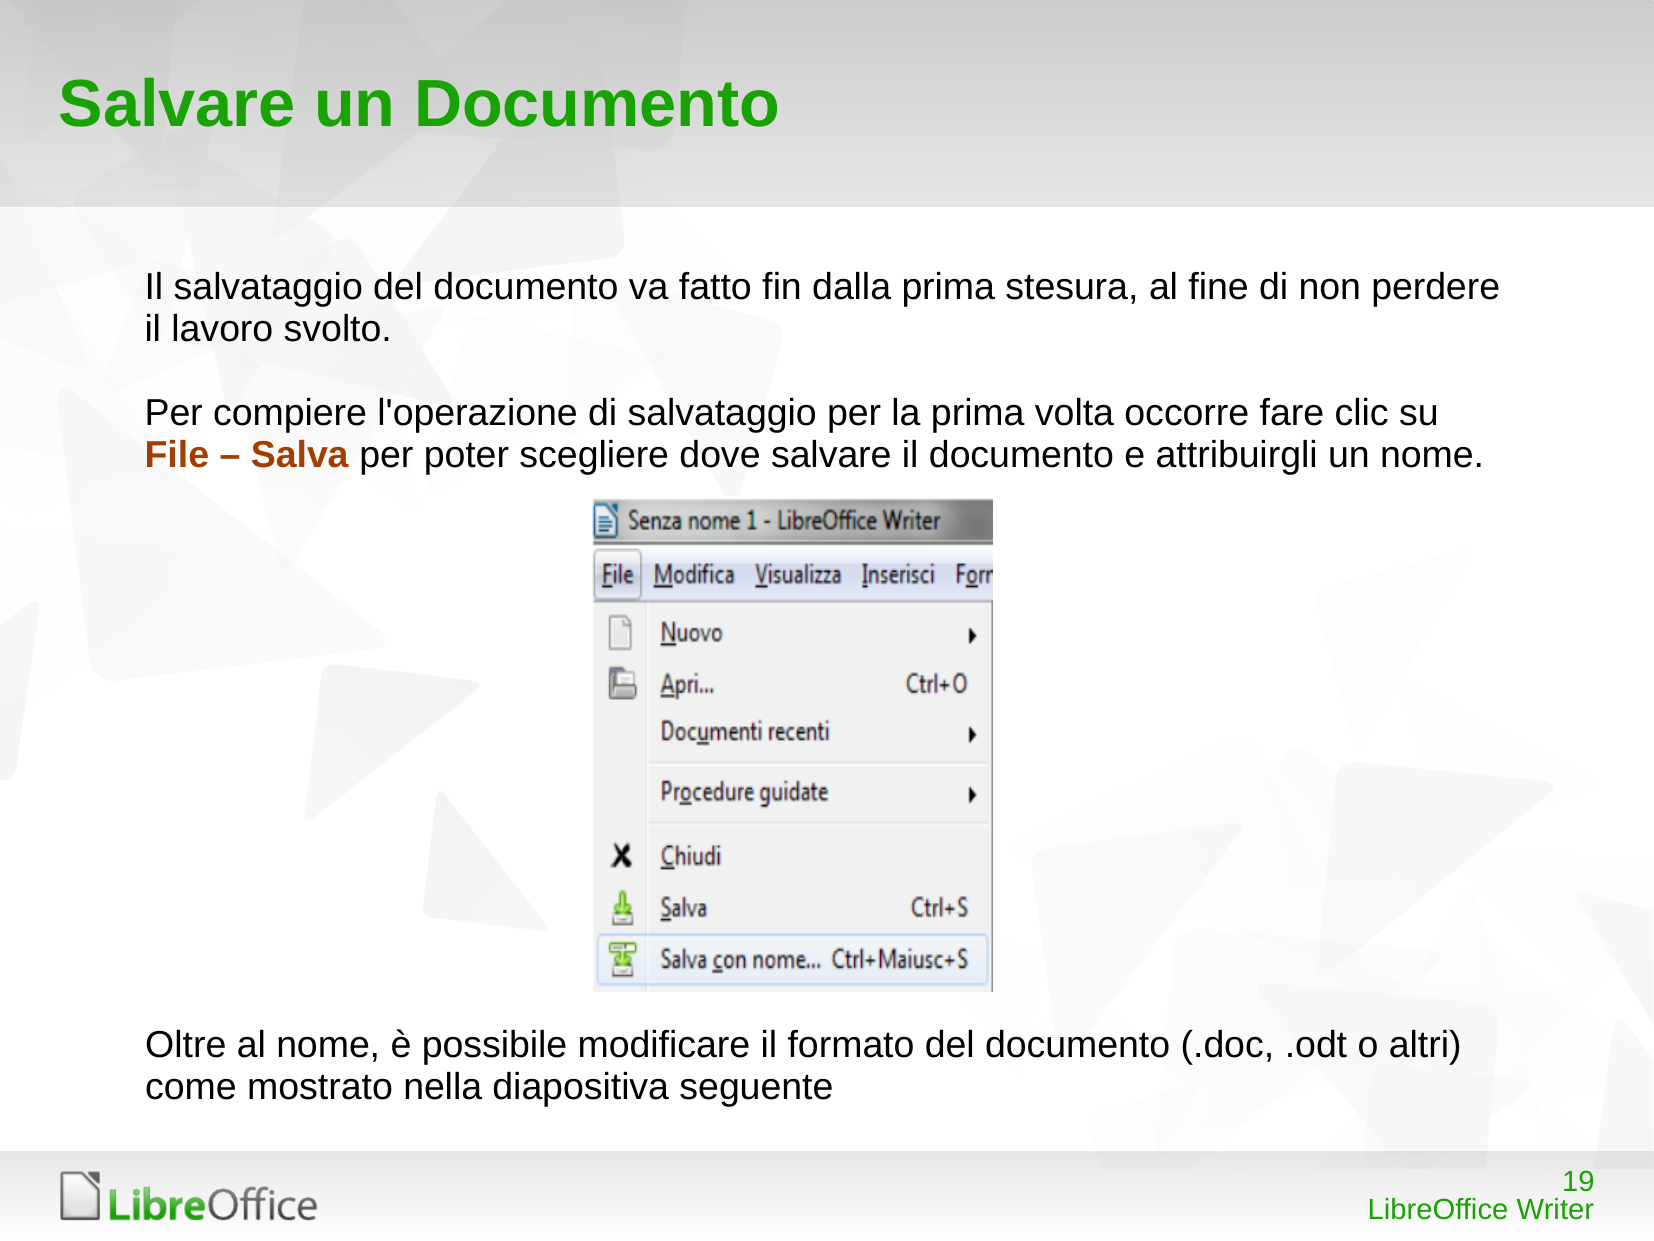

# Salvare un Documento
Il salvataggio del documento va fatto fin dalla prima stesura, al fine di non perdere il lavoro svolto.
Per compiere l'operazione di salvataggio per la prima volta occorre fare clic su
File – Salva per poter scegliere dove salvare il documento e attribuirgli un nome.
Oltre al nome, è possibile modificare il formato del documento (.doc, .odt o altri) come mostrato nella diapositiva seguente
19
LibreOffice Writer